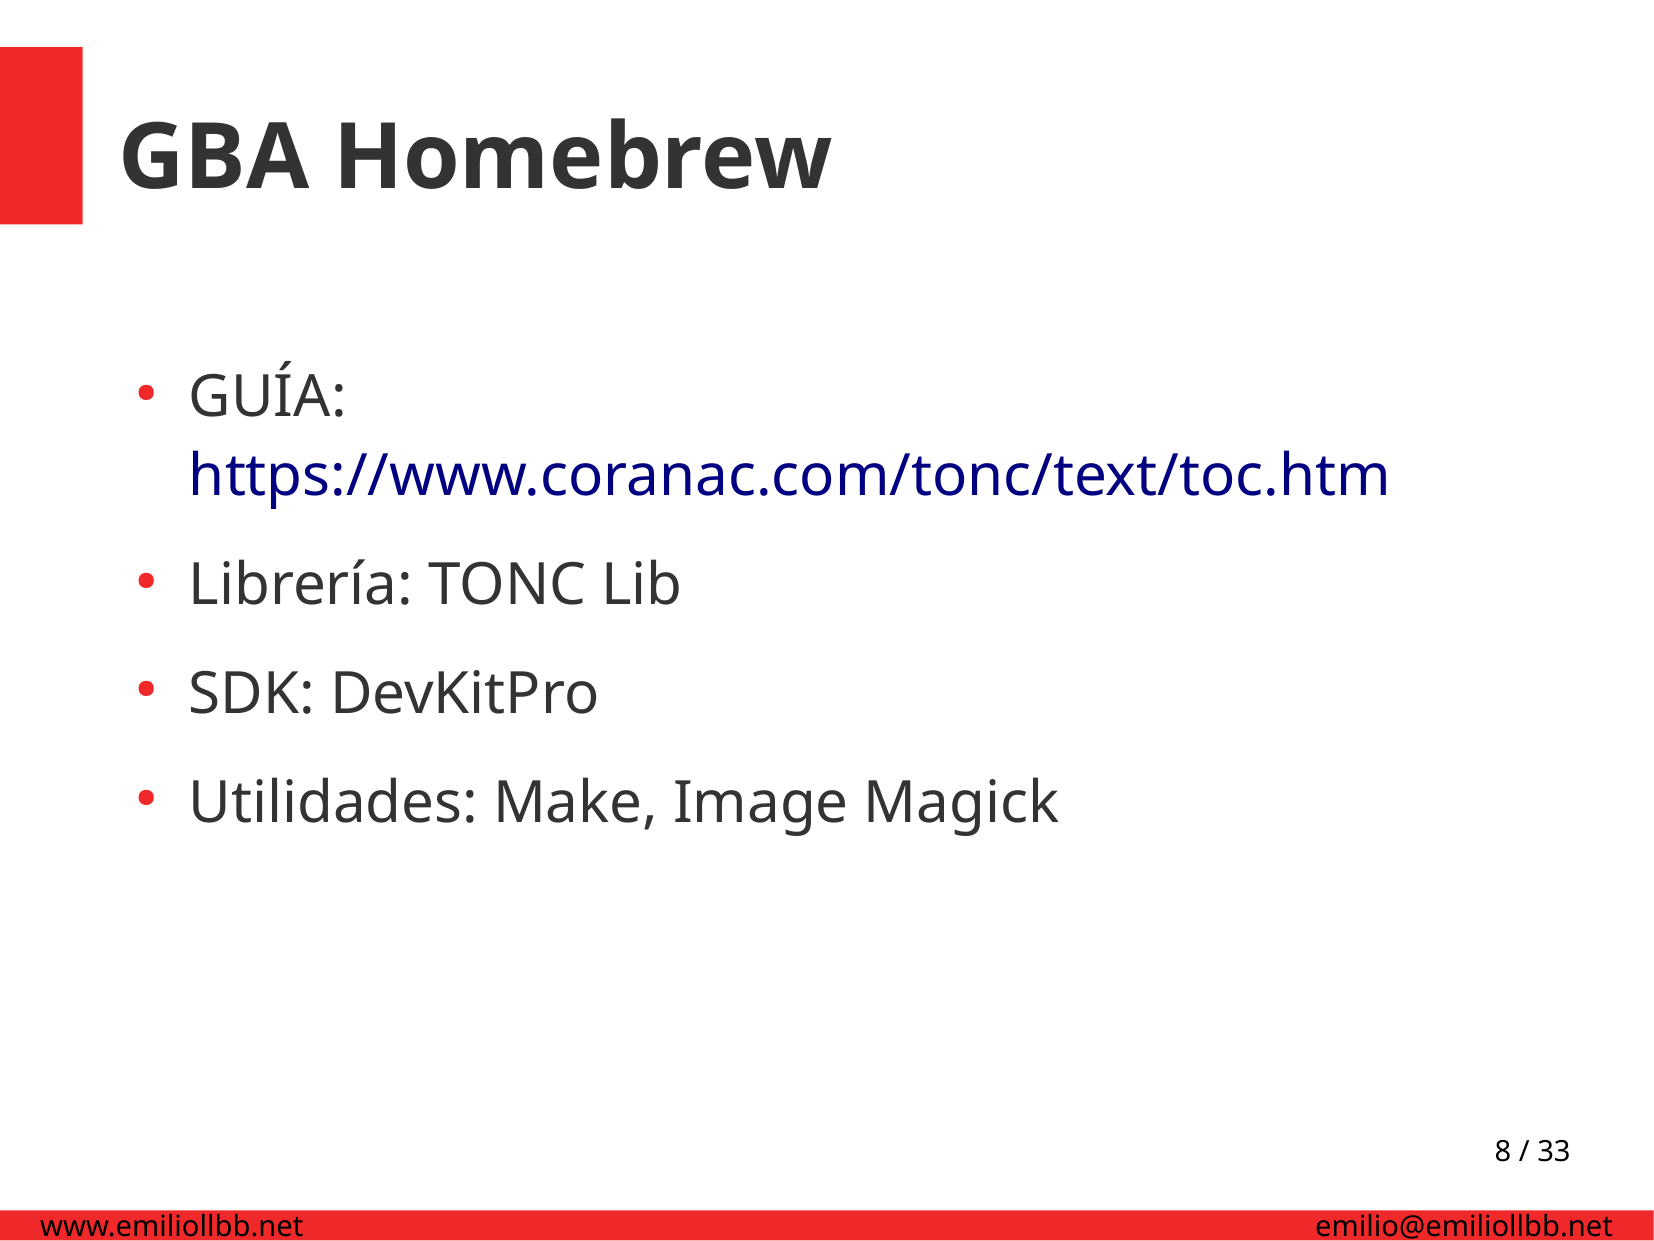

# GBA Homebrew
GUÍA: https://www.coranac.com/tonc/text/toc.htm
Librería: TONC Lib
SDK: DevKitPro
Utilidades: Make, Image Magick
8